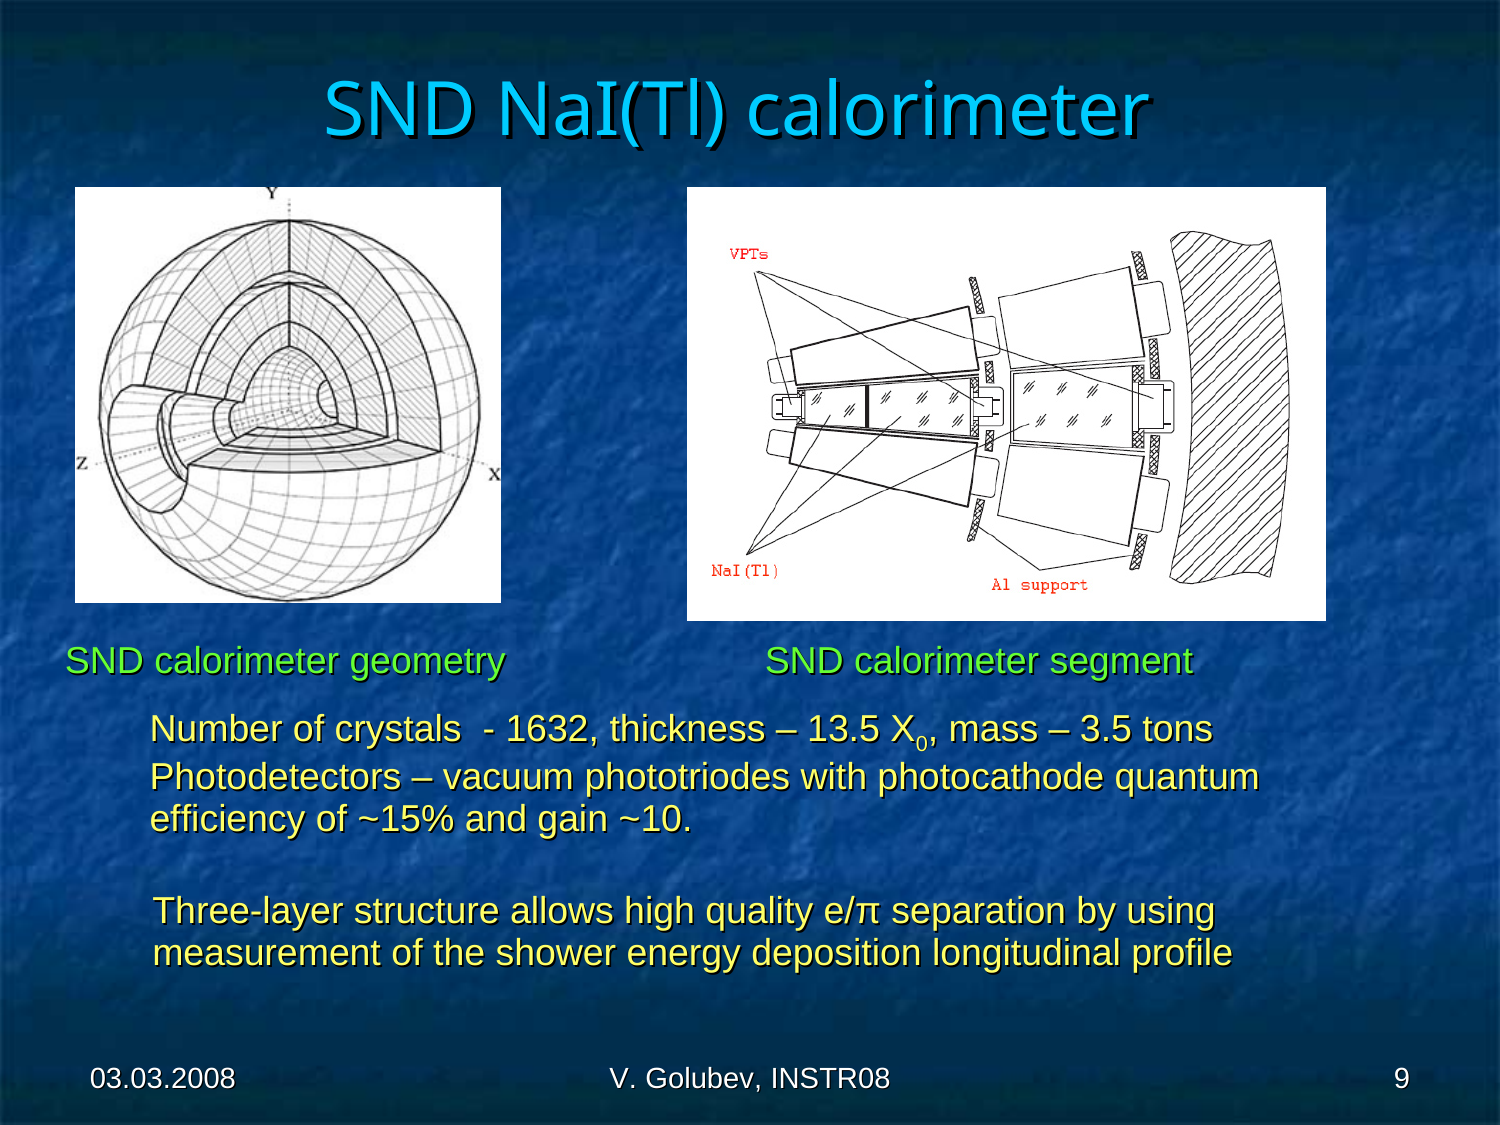

# SND NaI(Tl) calorimeter
SND calorimeter segment
SND calorimeter geometry
Number of crystals - 1632, thickness – 13.5 X0, mass – 3.5 tons
Photodetectors – vacuum phototriodes with photocathode quantum efficiency of ~15% and gain ~10.
Three-layer structure allows high quality e/π separation by using measurement of the shower energy deposition longitudinal profile
03.03.2008
V. Golubev, INSTR08
9